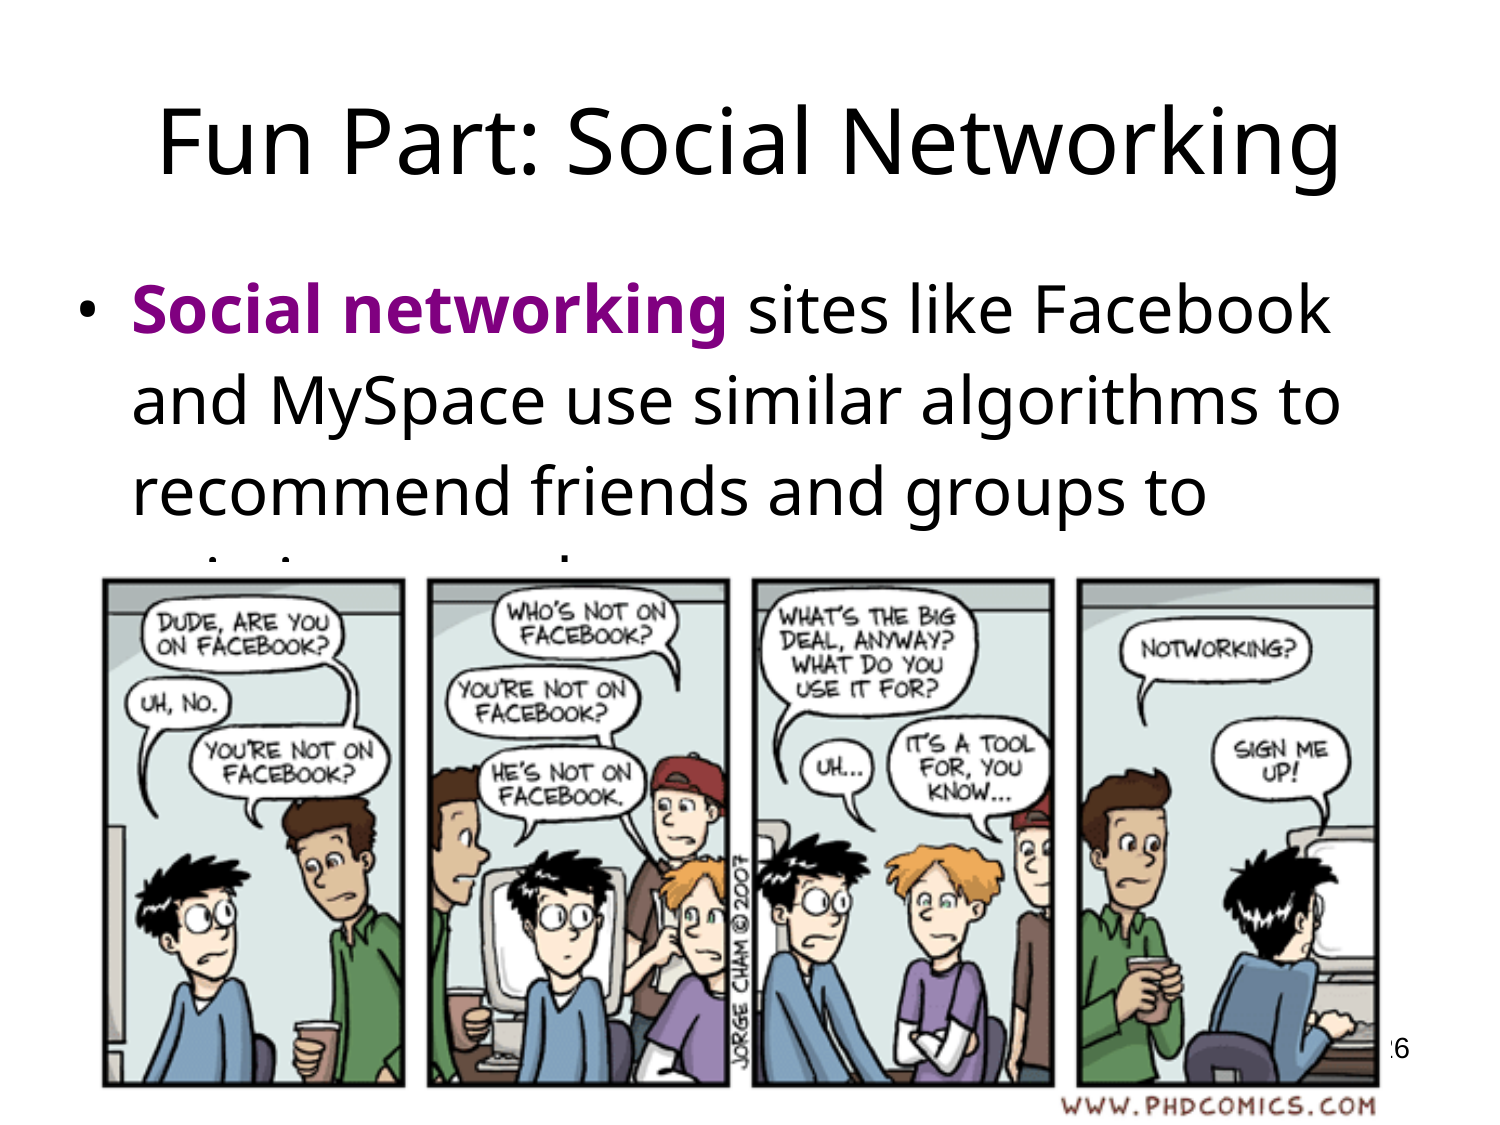

# Fun Part: Social Networking
Social networking sites like Facebook and MySpace use similar algorithms to recommend friends and groups to existing members.
26